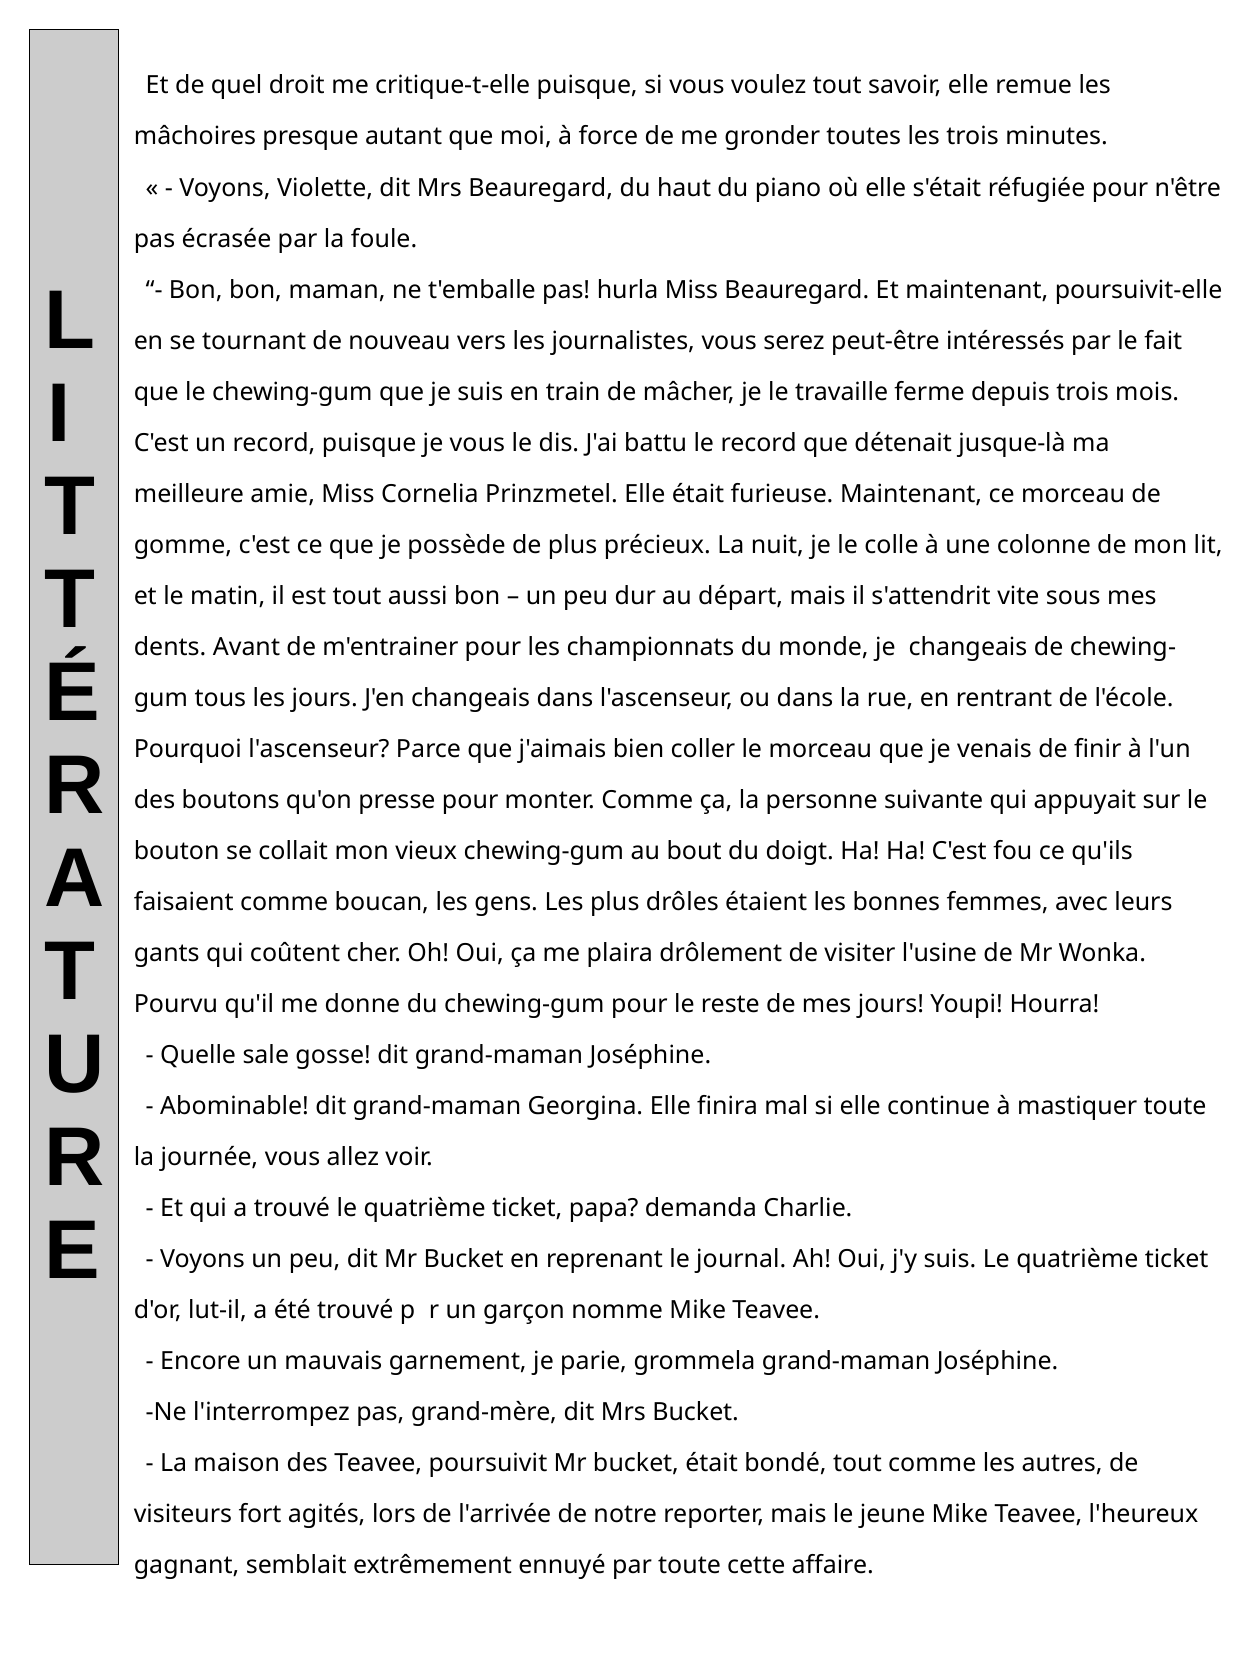

Et de quel droit me critique-t-elle puisque, si vous voulez tout savoir, elle remue les mâchoires presque autant que moi, à force de me gronder toutes les trois minutes.
« - Voyons, Violette, dit Mrs Beauregard, du haut du piano où elle s'était réfugiée pour n'être pas écrasée par la foule.
“- Bon, bon, maman, ne t'emballe pas! hurla Miss Beauregard. Et maintenant, poursuivit-elle en se tournant de nouveau vers les journalistes, vous serez peut-être intéressés par le fait que le chewing-gum que je suis en train de mâcher, je le travaille ferme depuis trois mois. C'est un record, puisque je vous le dis. J'ai battu le record que détenait jusque-là ma meilleure amie, Miss Cornelia Prinzmetel. Elle était furieuse. Maintenant, ce morceau de gomme, c'est ce que je possède de plus précieux. La nuit, je le colle à une colonne de mon lit, et le matin, il est tout aussi bon – un peu dur au départ, mais il s'attendrit vite sous mes dents. Avant de m'entrainer pour les championnats du monde, je changeais de chewing-gum tous les jours. J'en changeais dans l'ascenseur, ou dans la rue, en rentrant de l'école. Pourquoi l'ascenseur? Parce que j'aimais bien coller le morceau que je venais de finir à l'un des boutons qu'on presse pour monter. Comme ça, la personne suivante qui appuyait sur le bouton se collait mon vieux chewing-gum au bout du doigt. Ha! Ha! C'est fou ce qu'ils faisaient comme boucan, les gens. Les plus drôles étaient les bonnes femmes, avec leurs gants qui coûtent cher. Oh! Oui, ça me plaira drôlement de visiter l'usine de Mr Wonka. Pourvu qu'il me donne du chewing-gum pour le reste de mes jours! Youpi! Hourra!
- Quelle sale gosse! dit grand-maman Joséphine.
- Abominable! dit grand-maman Georgina. Elle finira mal si elle continue à mastiquer toute la journée, vous allez voir.
- Et qui a trouvé le quatrième ticket, papa? demanda Charlie.
- Voyons un peu, dit Mr Bucket en reprenant le journal. Ah! Oui, j'y suis. Le quatrième ticket d'or, lut-il, a été trouvé p	r un garçon nomme Mike Teavee.
- Encore un mauvais garnement, je parie, grommela grand-maman Joséphine.
-Ne l'interrompez pas, grand-mère, dit Mrs Bucket.
- La maison des Teavee, poursuivit Mr bucket, était bondé, tout comme les autres, de visiteurs fort agités, lors de l'arrivée de notre reporter, mais le jeune Mike Teavee, l'heureux gagnant, semblait extrêmement ennuyé par toute cette affaire.
LITTÉRATURE